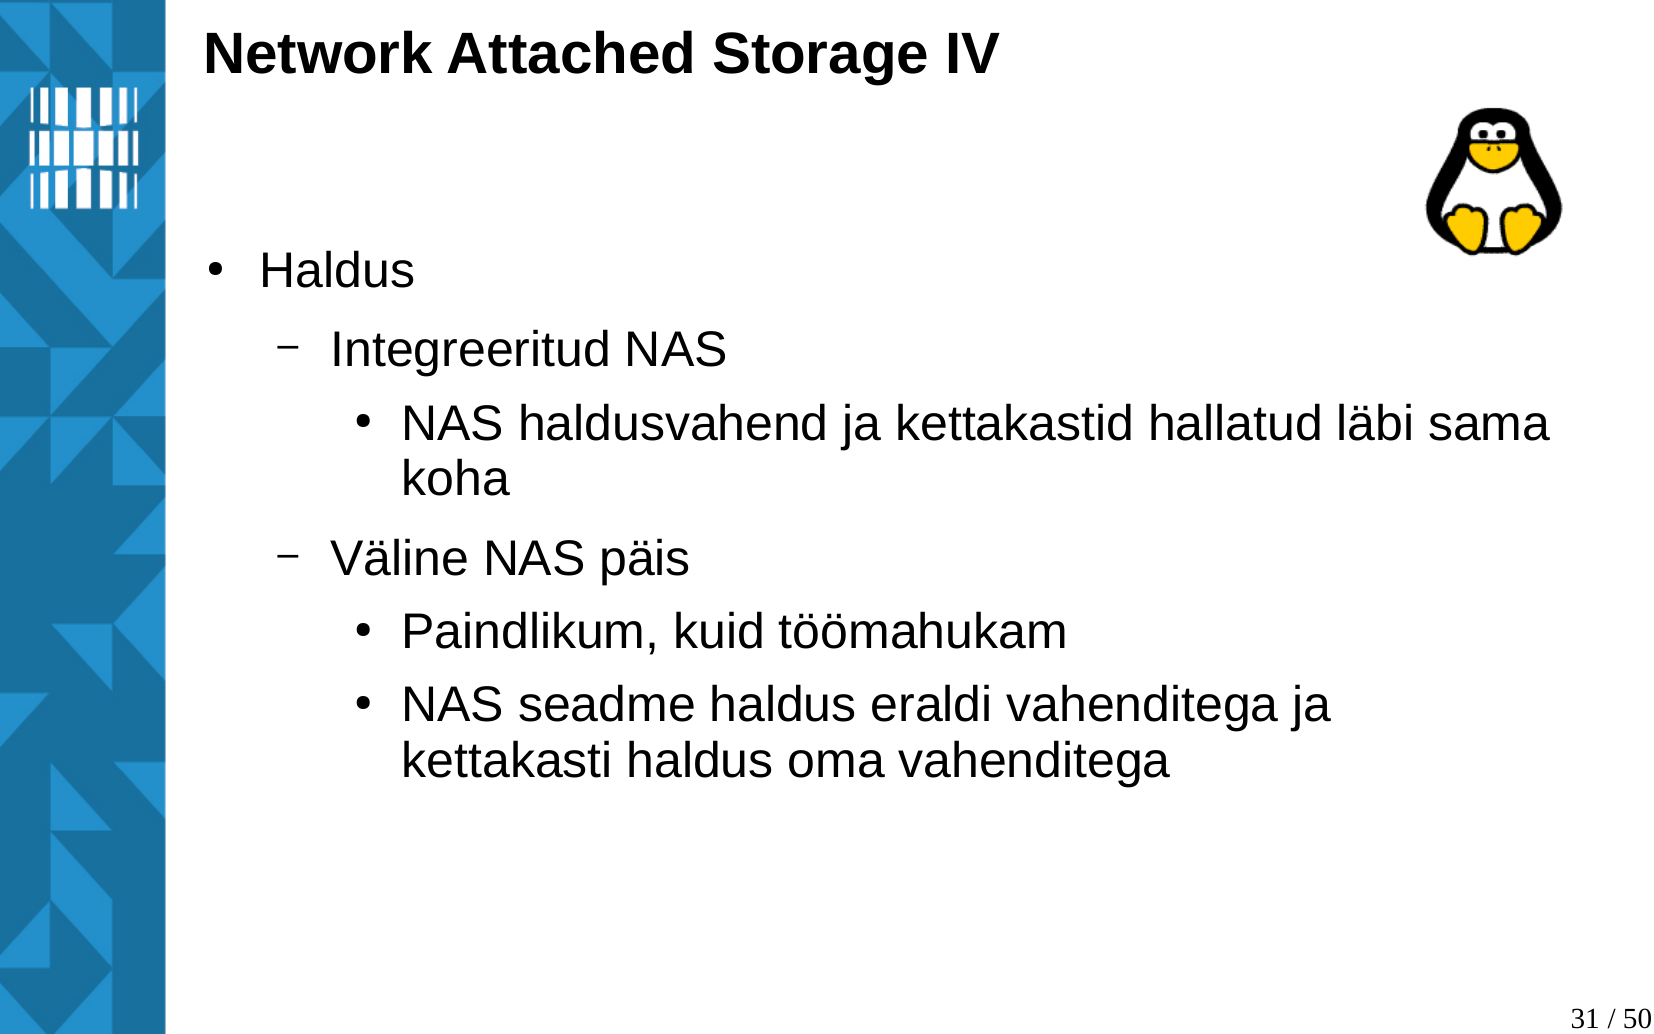

# Network Attached Storage IV
Haldus
Integreeritud NAS
NAS haldusvahend ja kettakastid hallatud läbi sama koha
Väline NAS päis
Paindlikum, kuid töömahukam
NAS seadme haldus eraldi vahenditega ja kettakasti haldus oma vahenditega